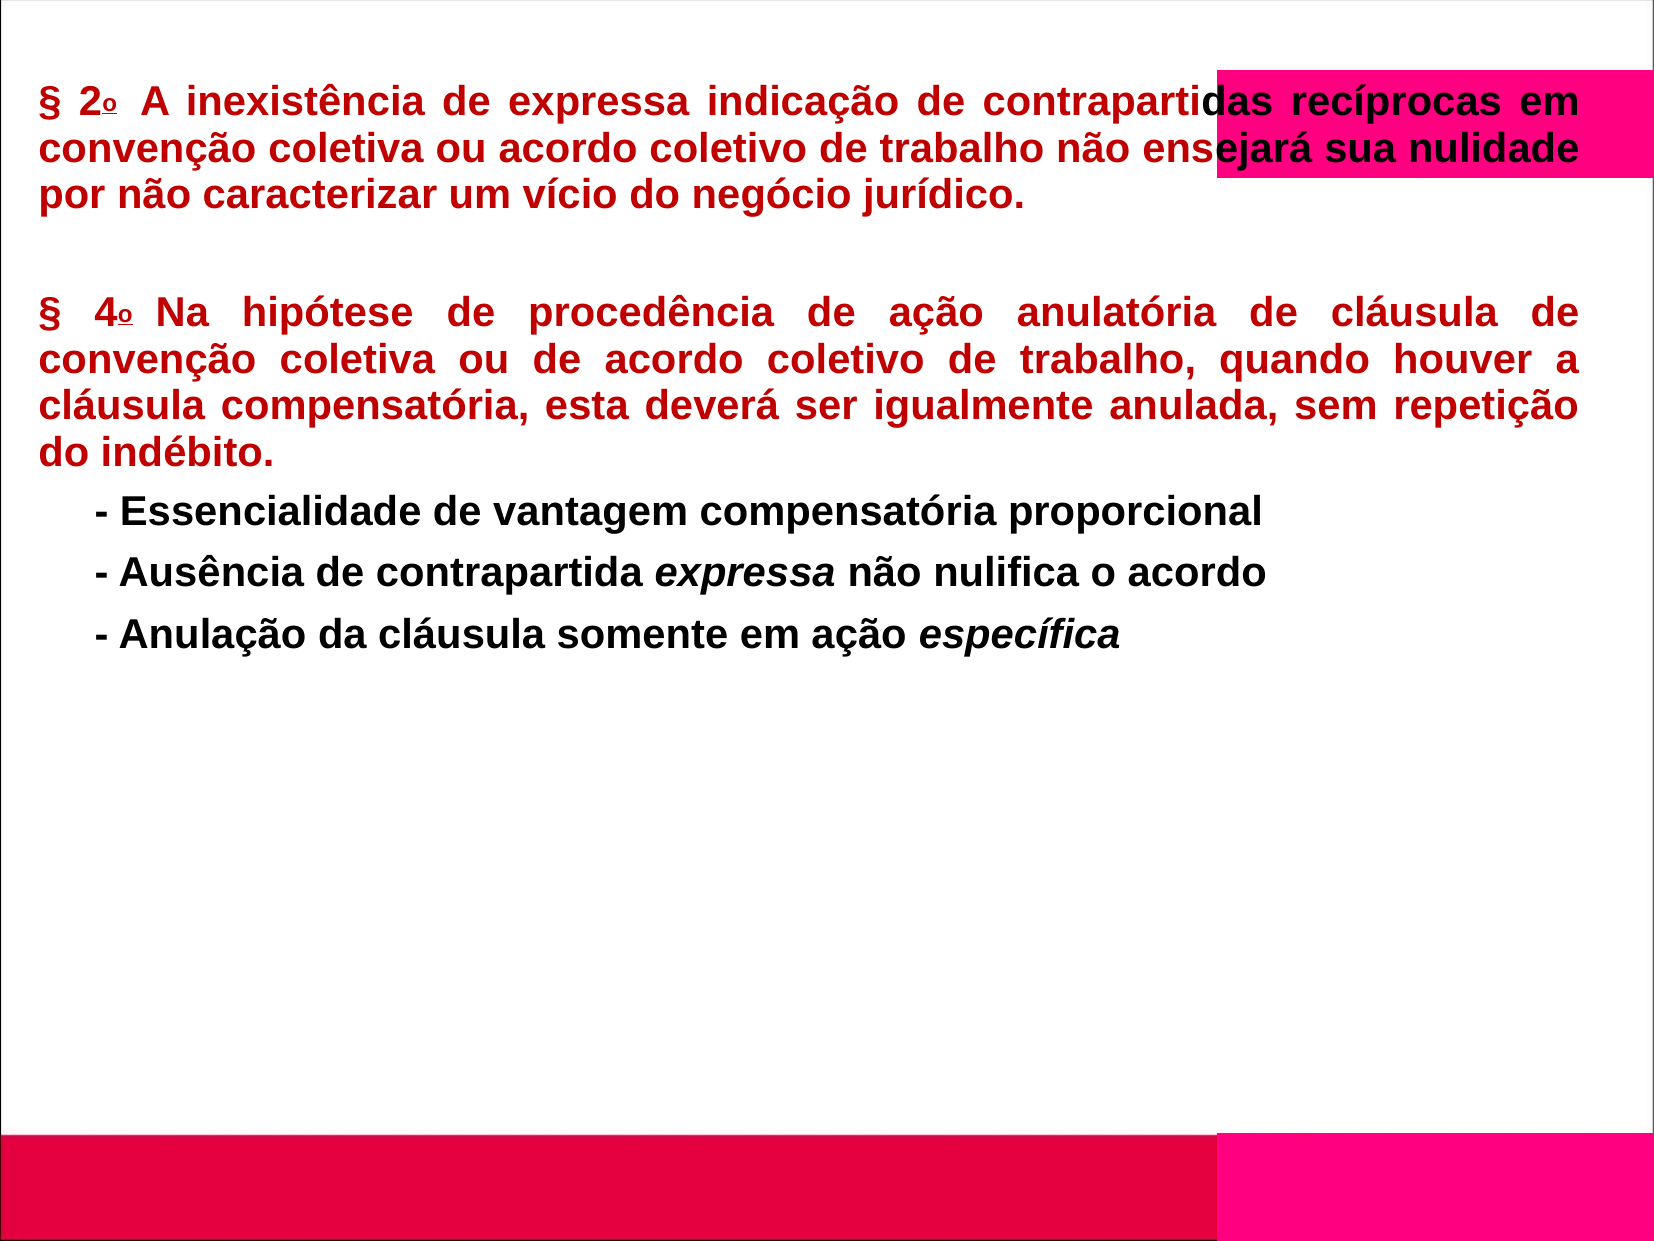

§ 2o  A inexistência de expressa indicação de contrapartidas recíprocas em convenção coletiva ou acordo coletivo de trabalho não ensejará sua nulidade por não caracterizar um vício do negócio jurídico.
§ 4o  Na hipótese de procedência de ação anulatória de cláusula de convenção coletiva ou de acordo coletivo de trabalho, quando houver a cláusula compensatória, esta deverá ser igualmente anulada, sem repetição do indébito.
- Essencialidade de vantagem compensatória proporcional
- Ausência de contrapartida expressa não nulifica o acordo
- Anulação da cláusula somente em ação específica